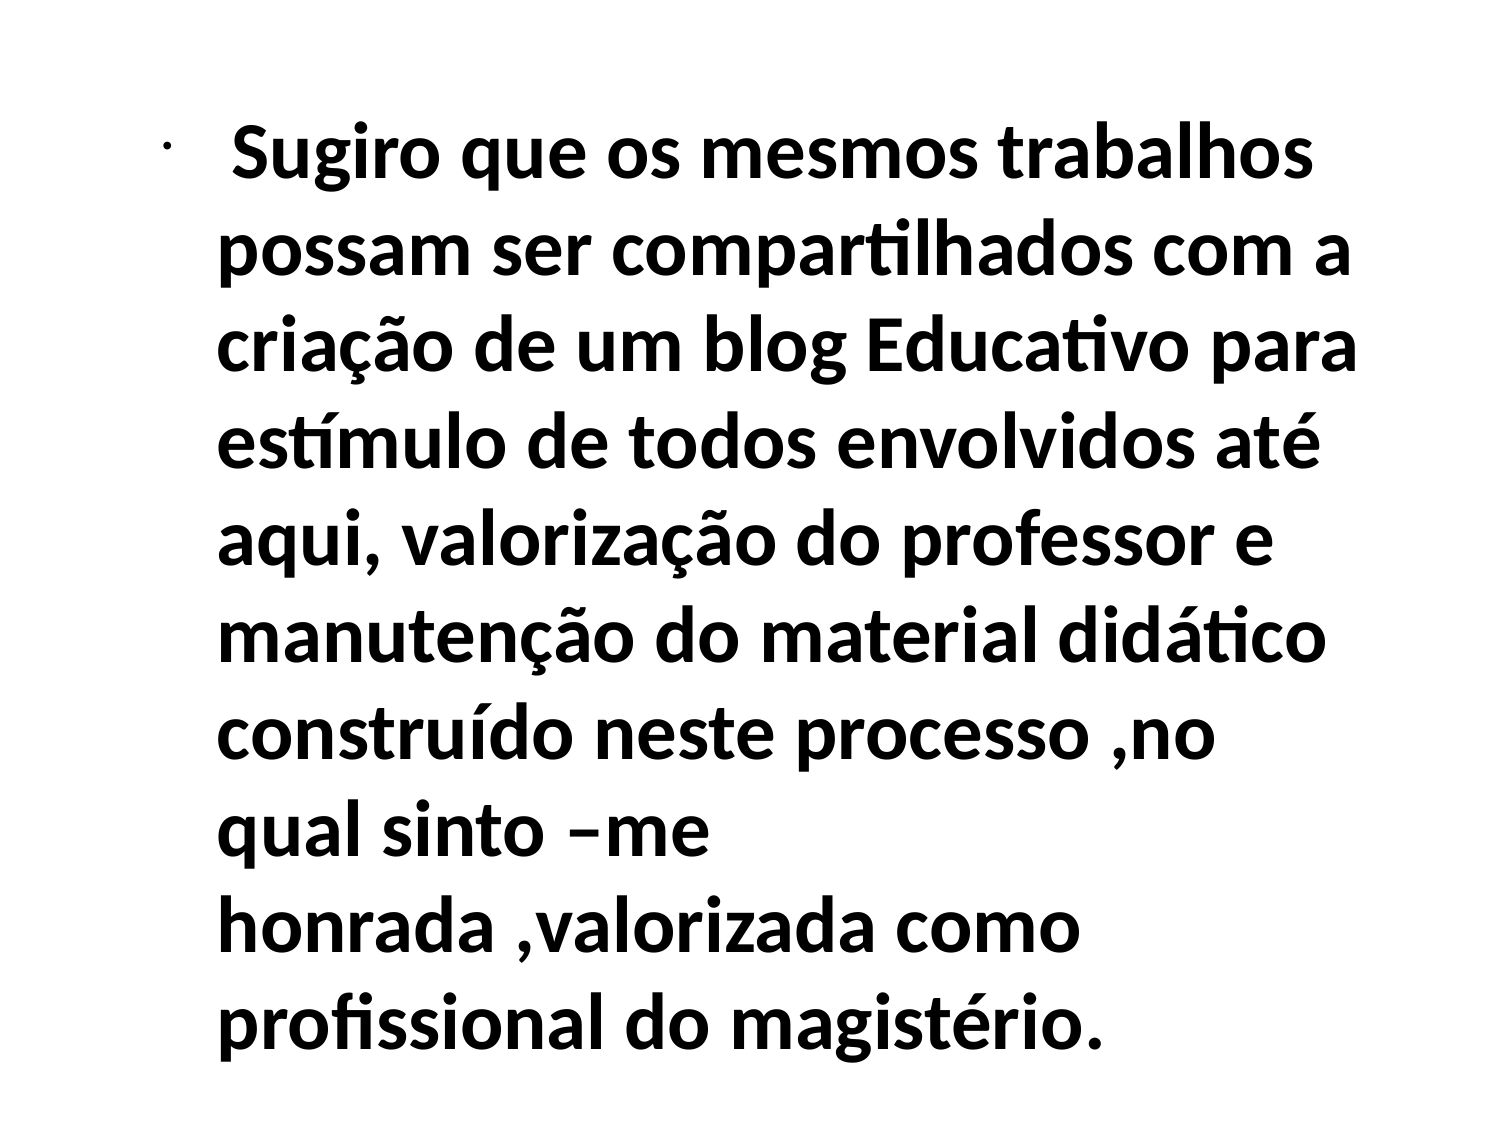

# Sugiro que os mesmos trabalhos possam ser compartilhados com a criação de um blog Educativo para estímulo de todos envolvidos até aqui, valorização do professor e manutenção do material didático construído neste processo ,no qual sinto –me honrada ,valorizada como profissional do magistério.